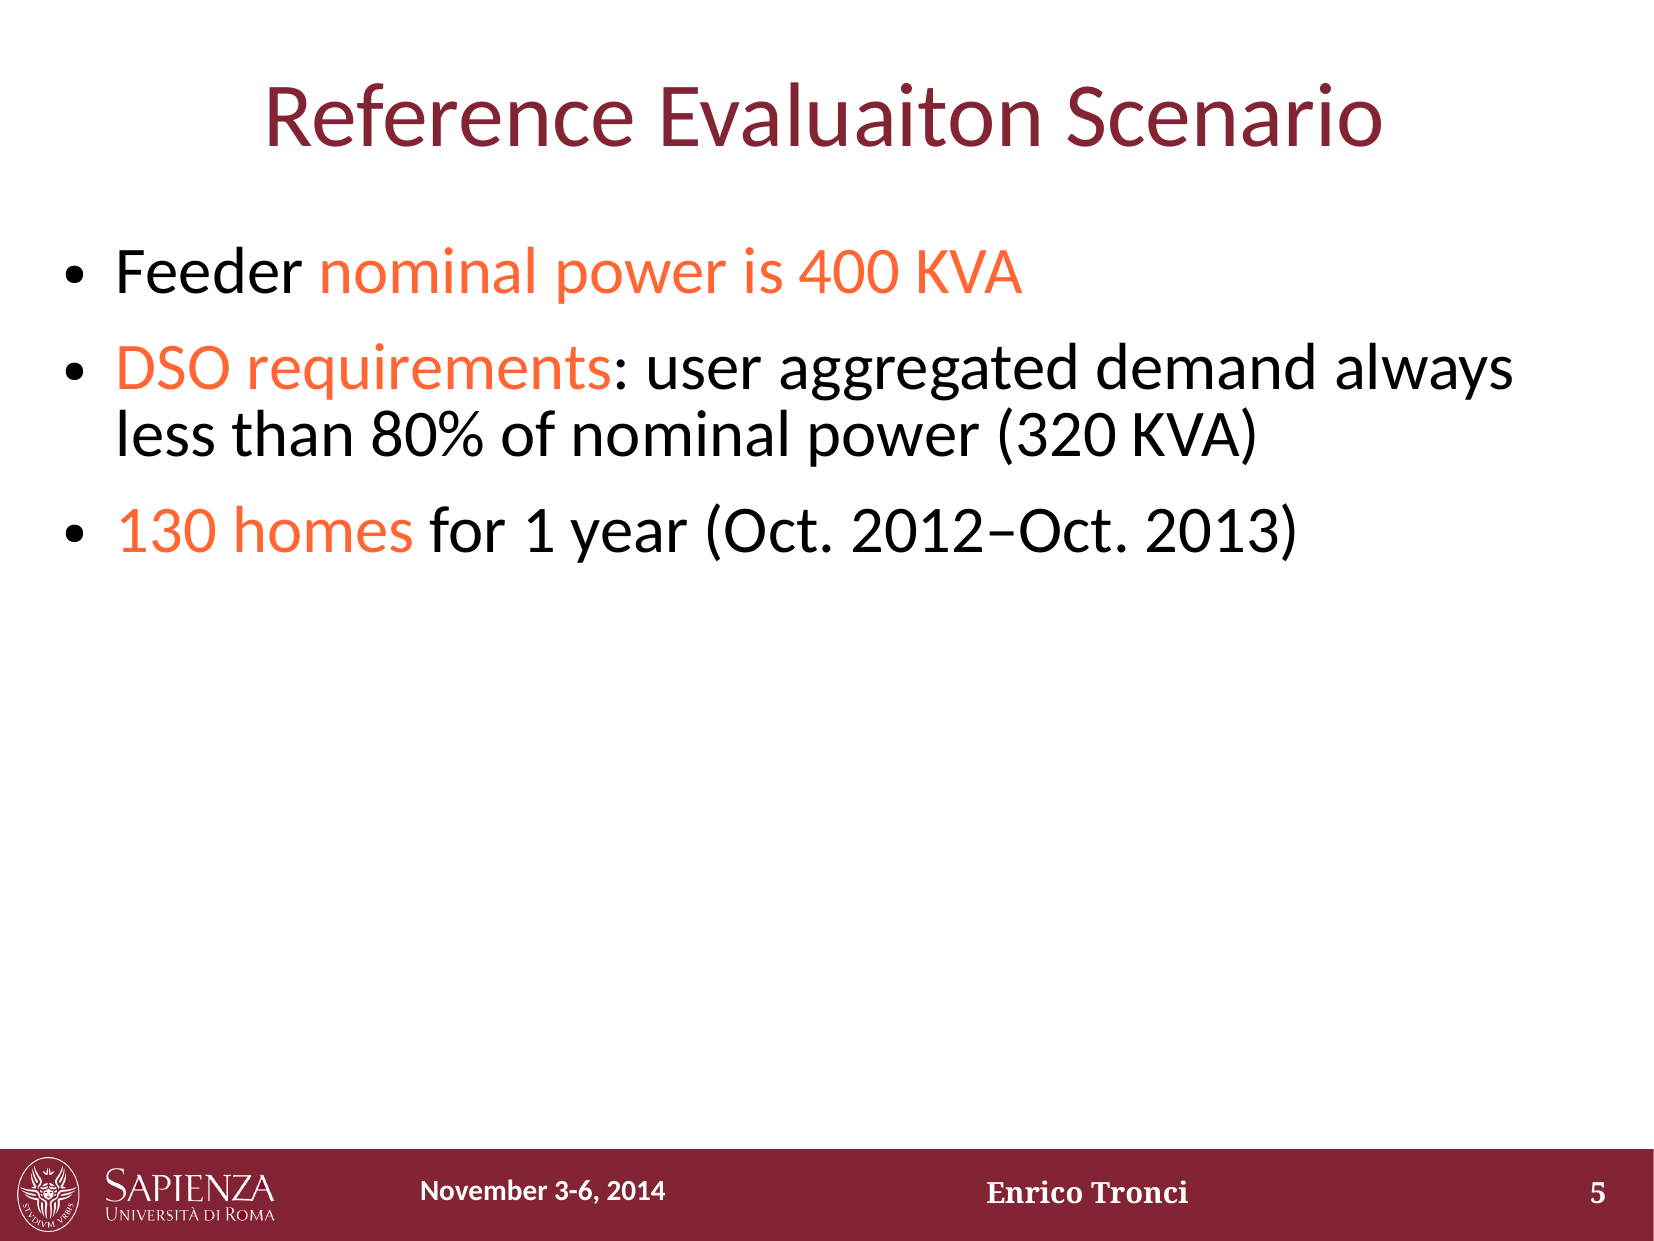

# Reference Evaluaiton Scenario
Feeder nominal power is 400 KVA
DSO requirements: user aggregated demand always less than 80% of nominal power (320 KVA)
130 homes for 1 year (Oct. 2012–Oct. 2013)
November 3-6, 2014
Enrico Tronci
5